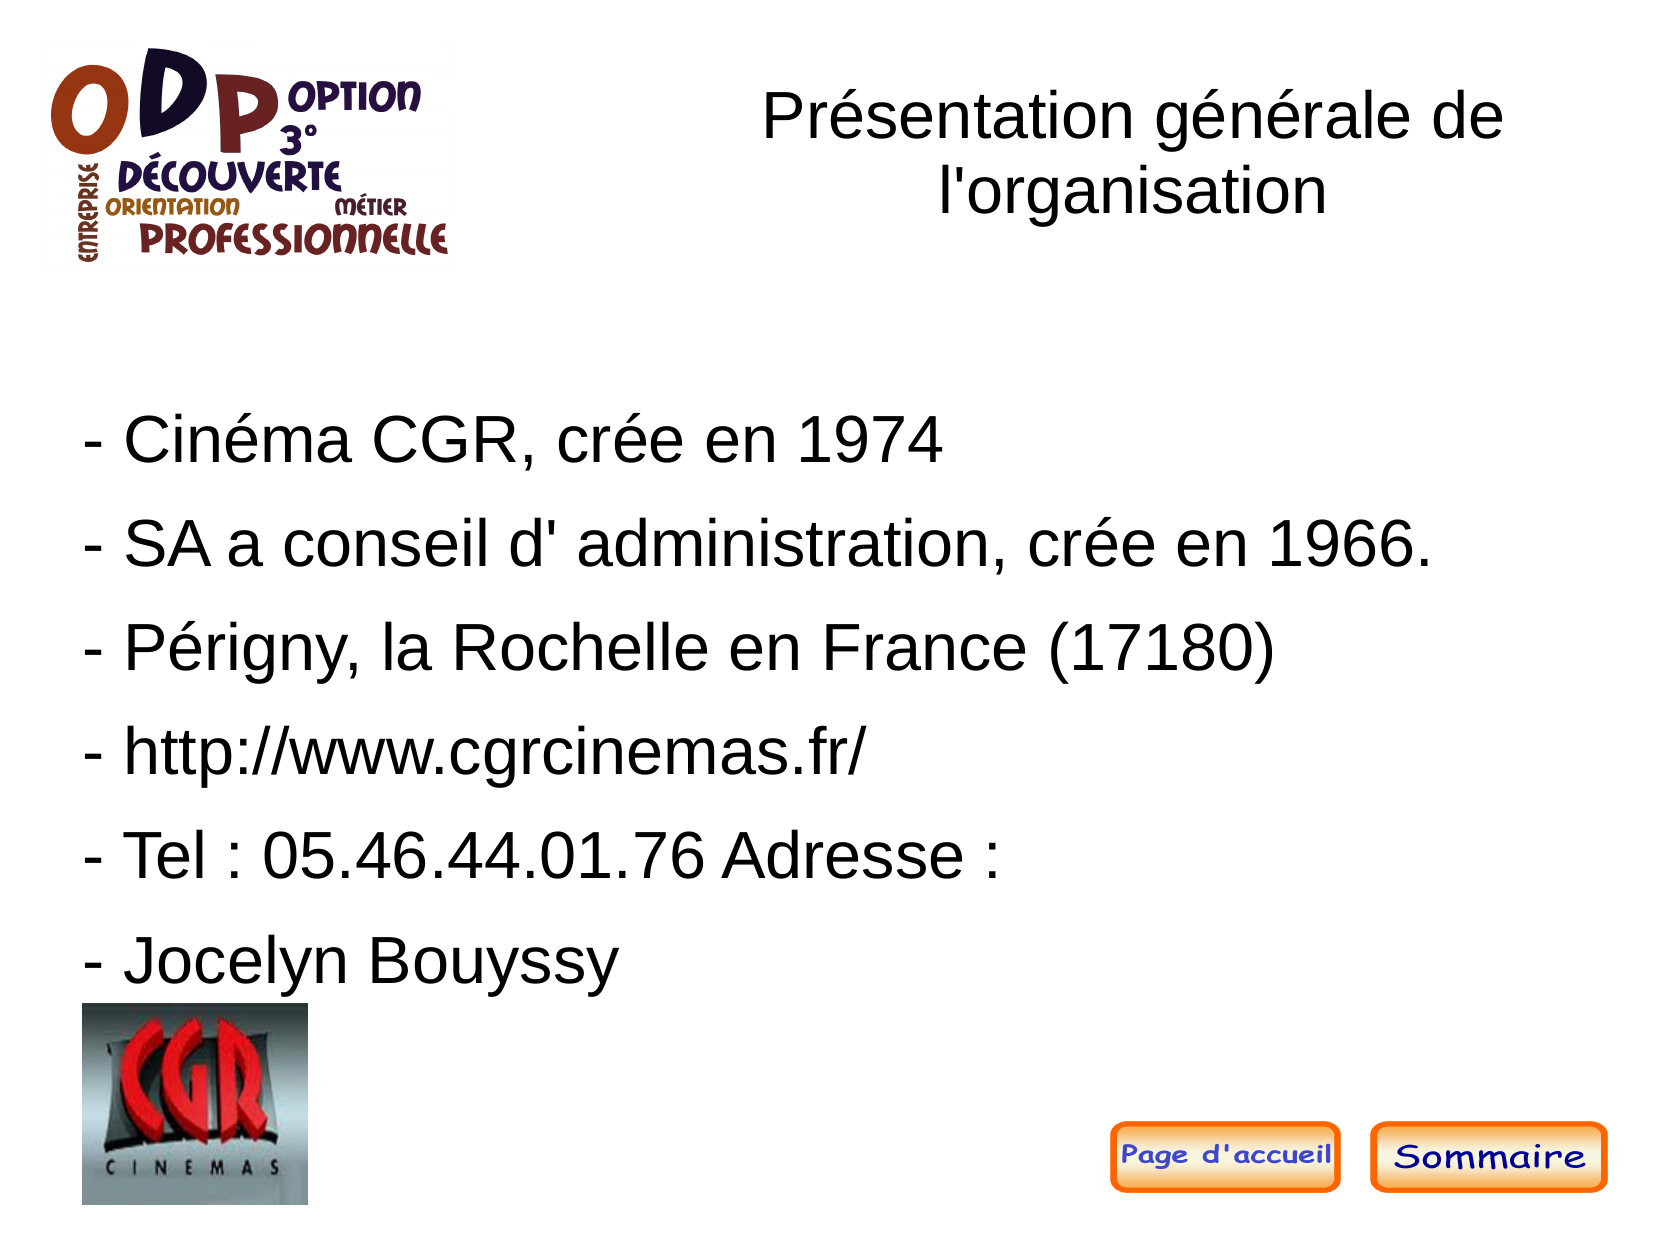

# Présentation générale de l'organisation
- Cinéma CGR, crée en 1974
- SA a conseil d' administration, crée en 1966.
- Périgny, la Rochelle en France (17180)
- http://www.cgrcinemas.fr/
- Tel : 05.46.44.01.76 Adresse :
- Jocelyn Bouyssy
Petit logo